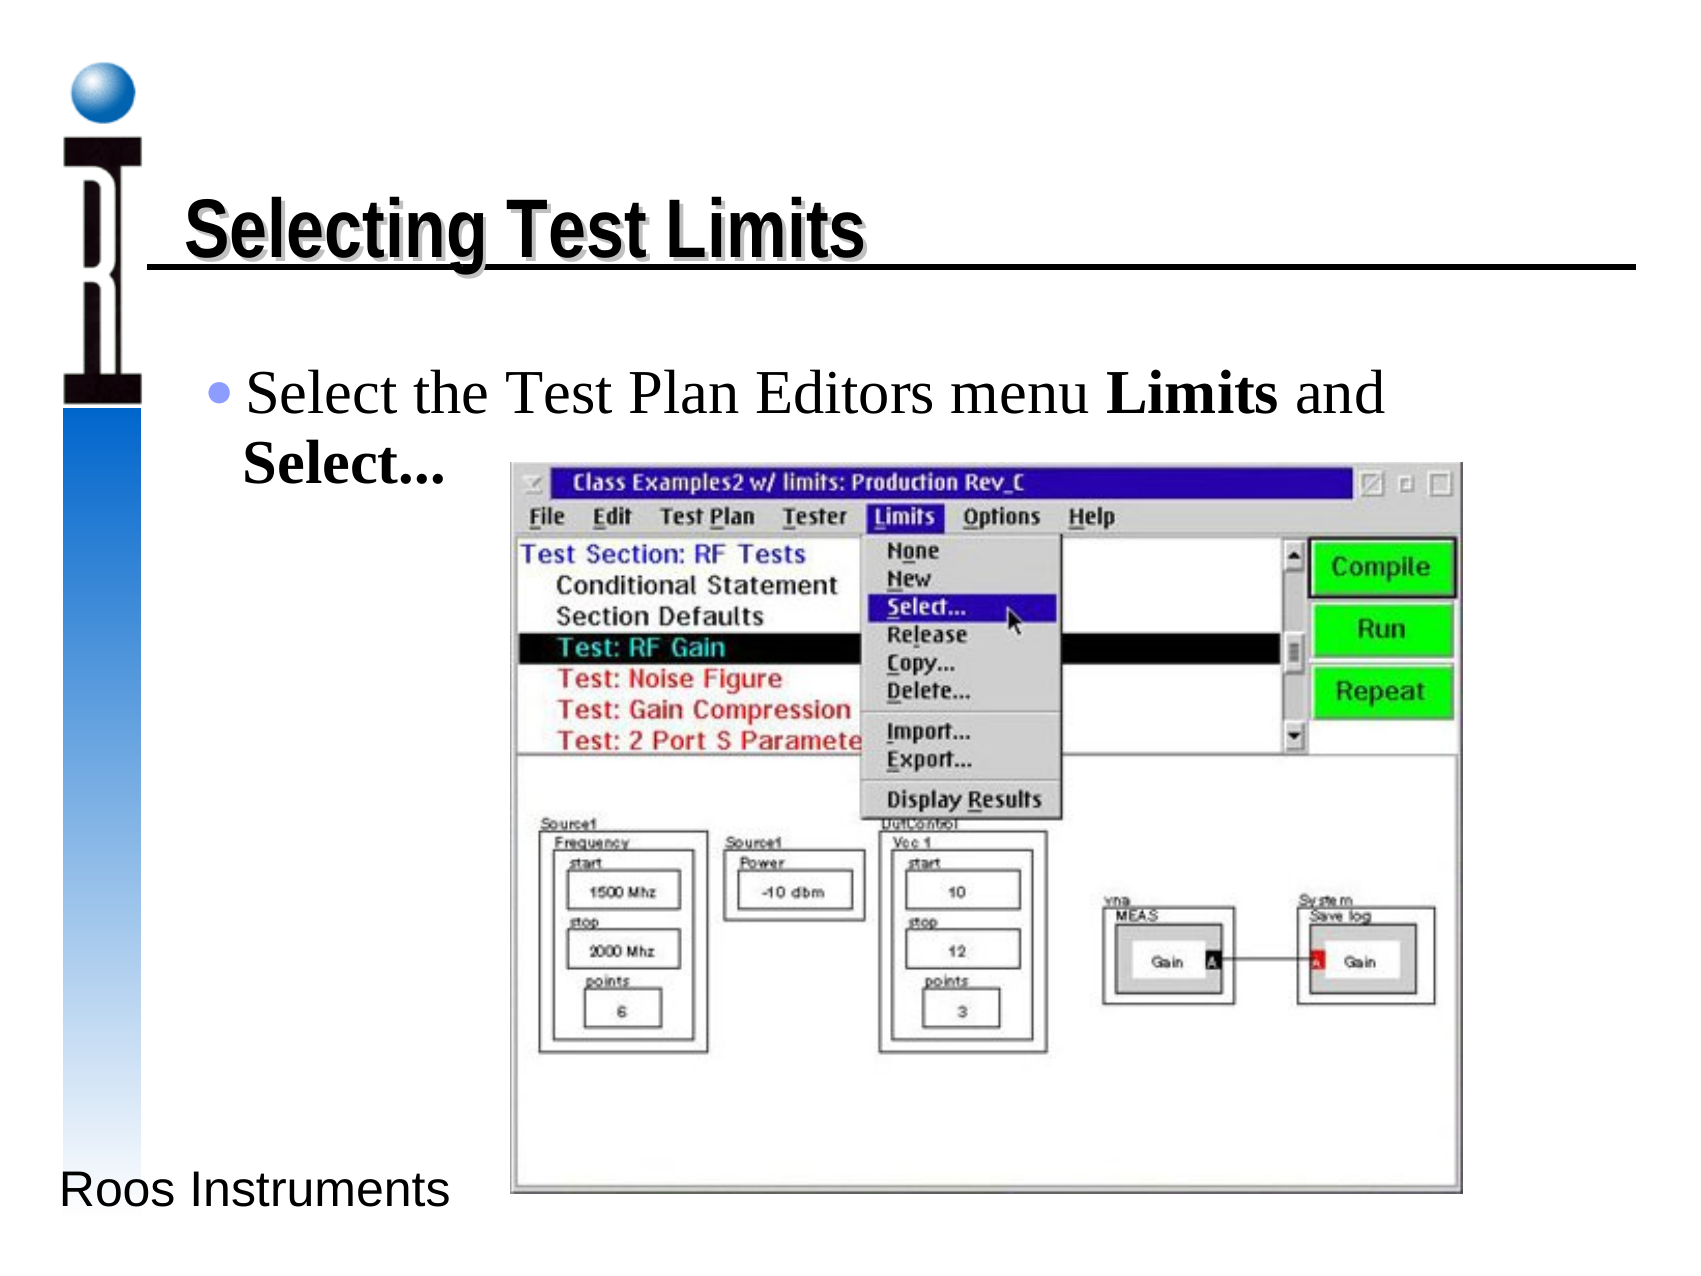

Selecting Test Limits
Select the Test Plan Editors menu Limits and Select...